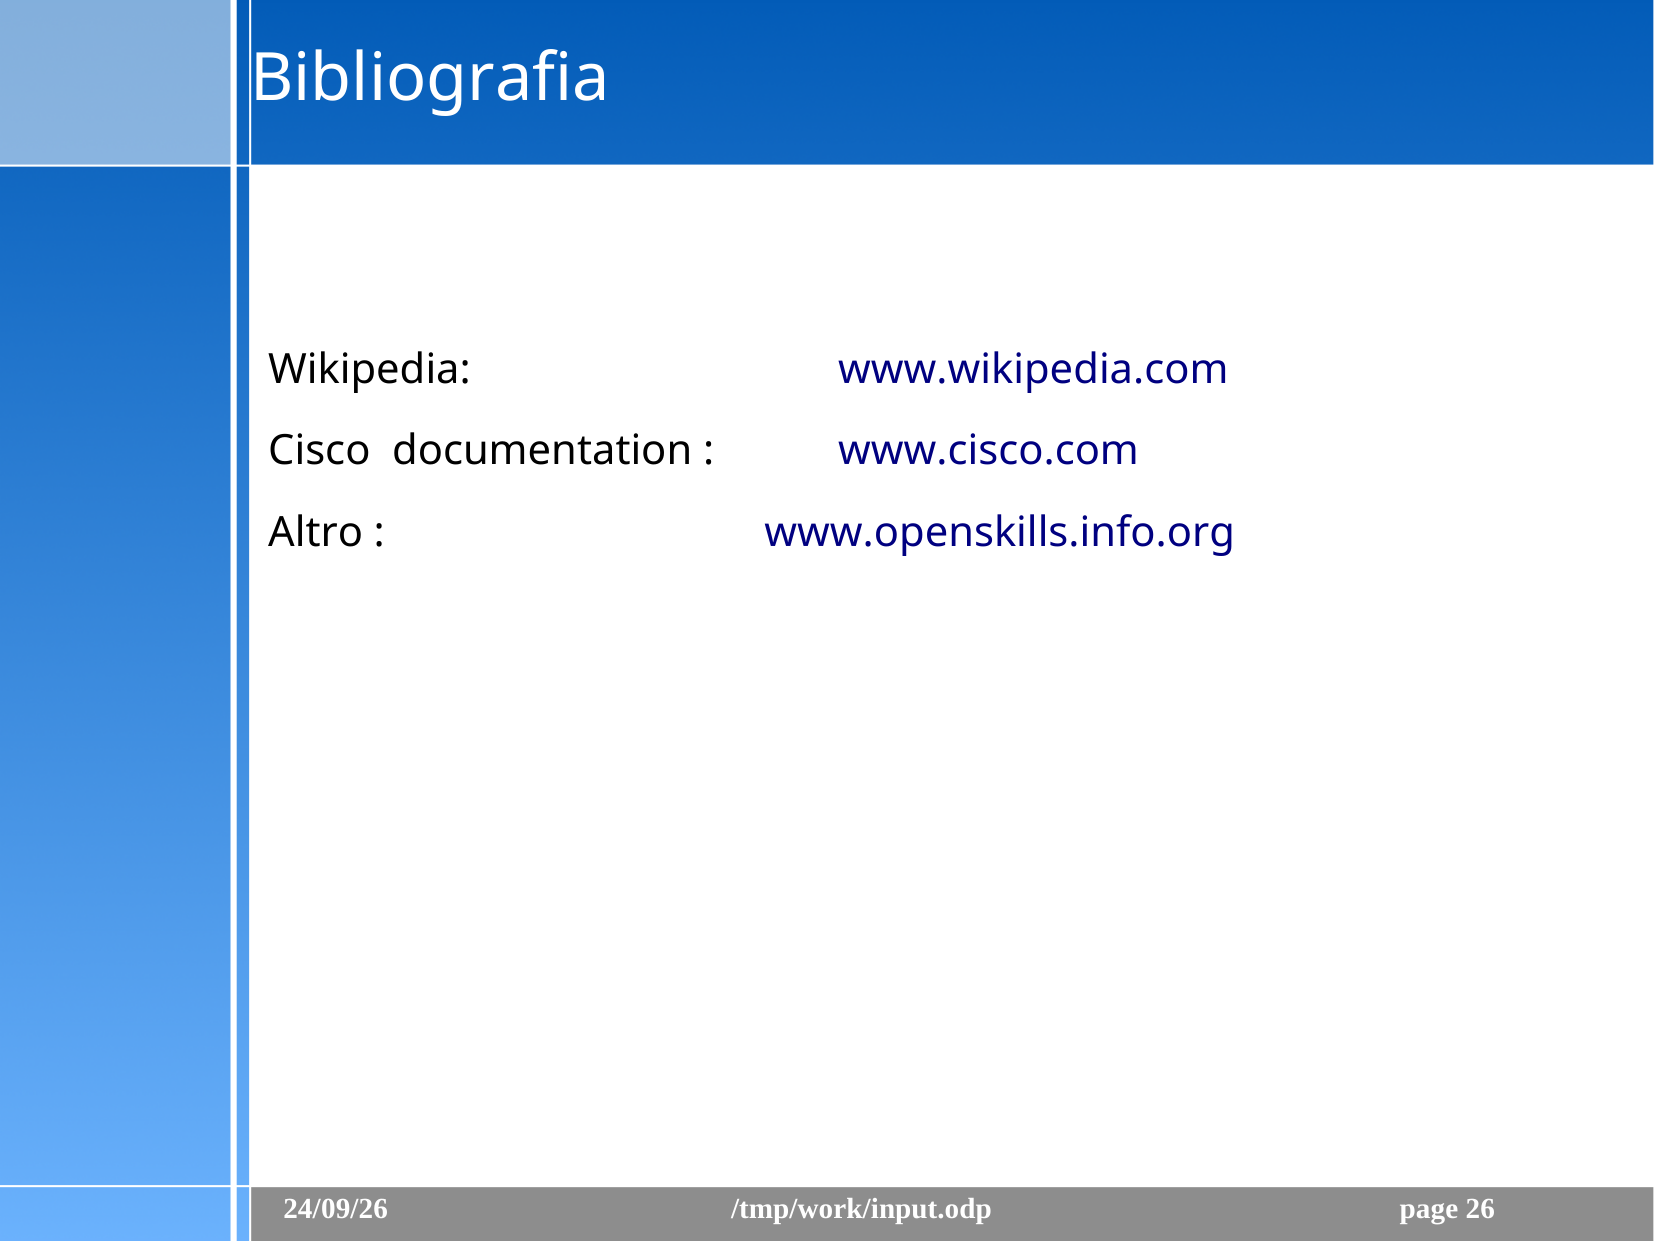

# Bibliografia
Wikipedia:					www.wikipedia.com
Cisco documentation :		www.cisco.com
Altro :						www.openskills.info.org